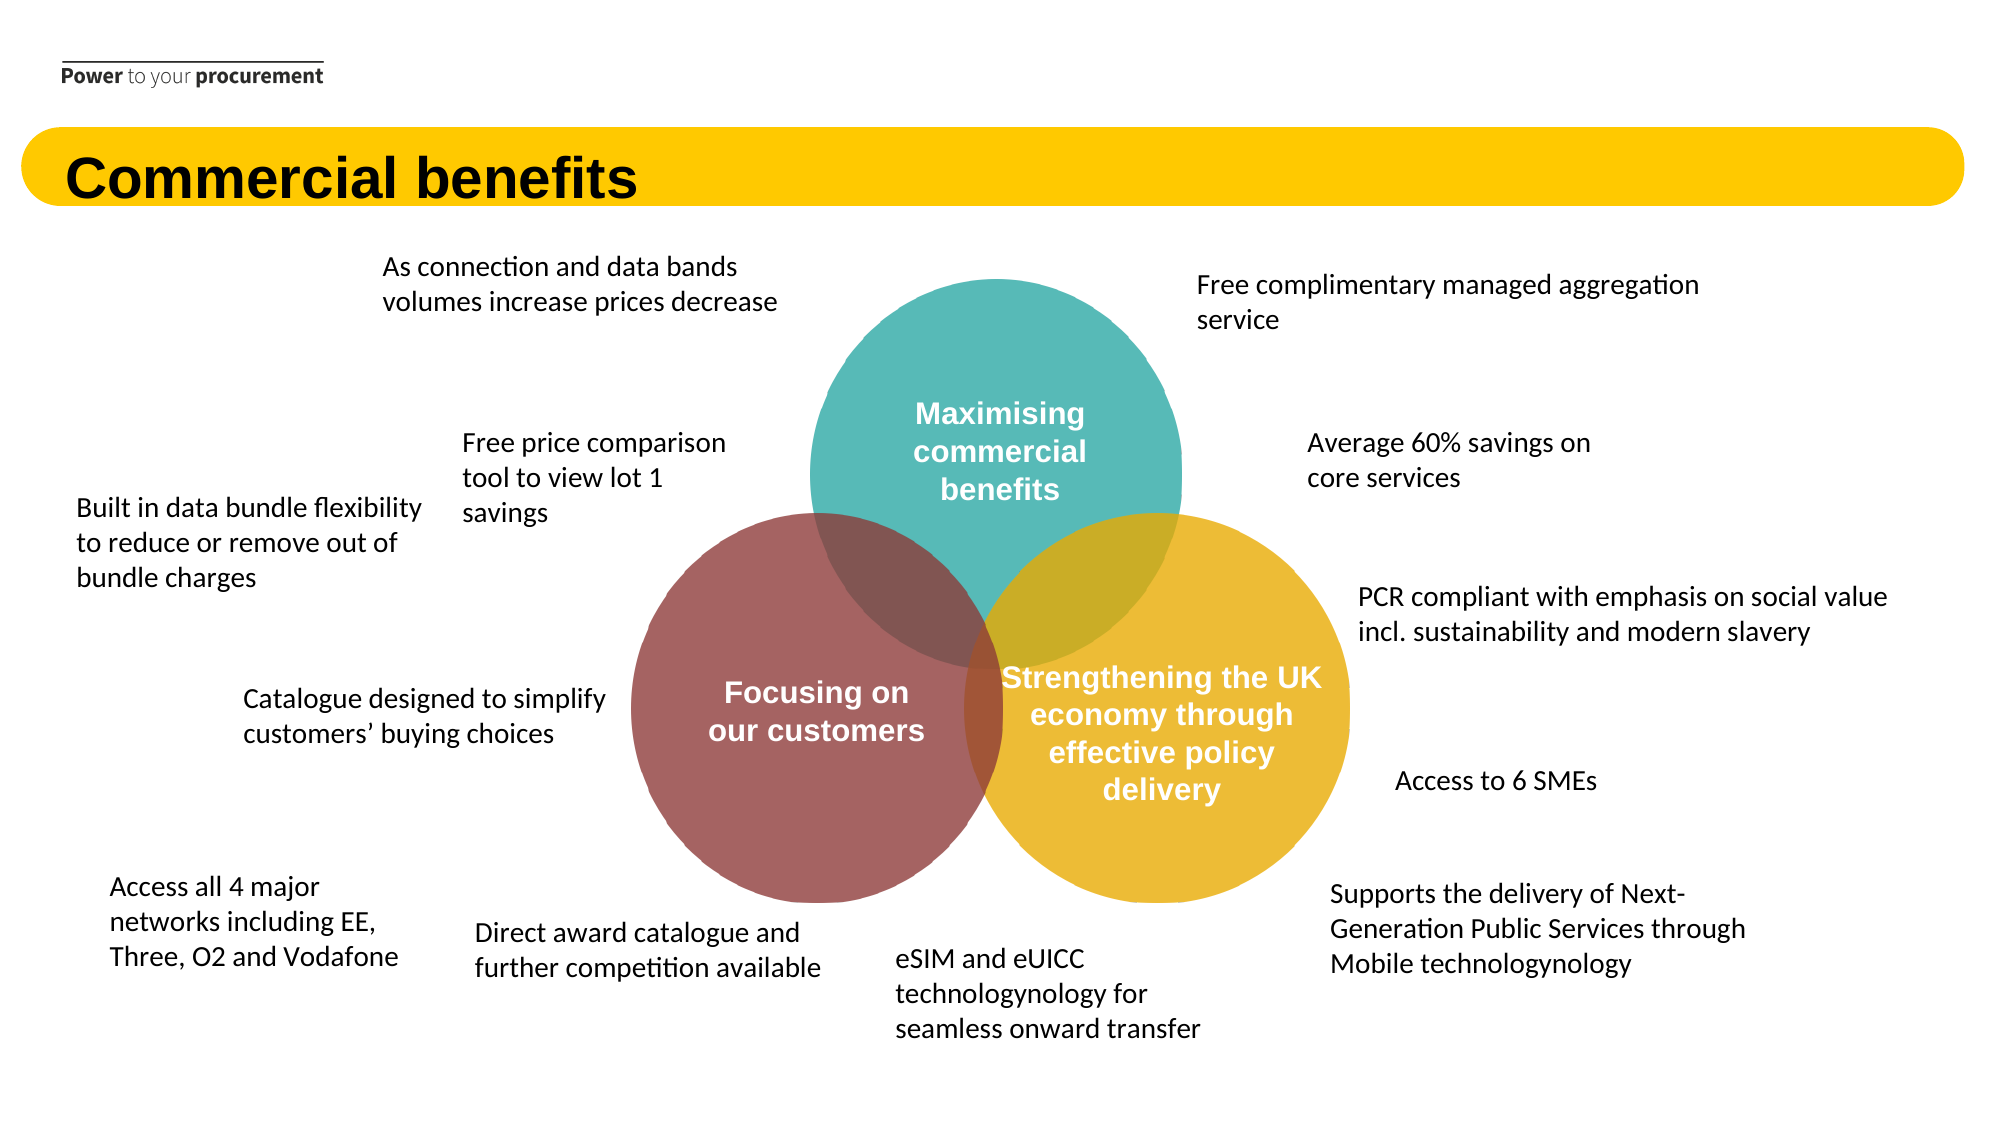

# Commercial benefits
As connection and data bands volumes increase prices decrease
Free complimentary managed aggregation service
Maximising commercial benefits
Average 60% savings on core services
Free price comparison tool to view lot 1 savings
Built in data bundle flexibility to reduce or remove out of bundle charges
PCR compliant with emphasis on social value incl. sustainability and modern slavery
Strengthening the UK economy through effective policy delivery
Focusing on our customers
Catalogue designed to simplify customers’ buying choices
Access to 6 SMEs
Access all 4 major networks including EE, Three, O2 and Vodafone
Supports the delivery of Next-Generation Public Services through Mobile technologynology
Direct award catalogue and further competition available
eSIM and eUICC technologynology for seamless onward transfer